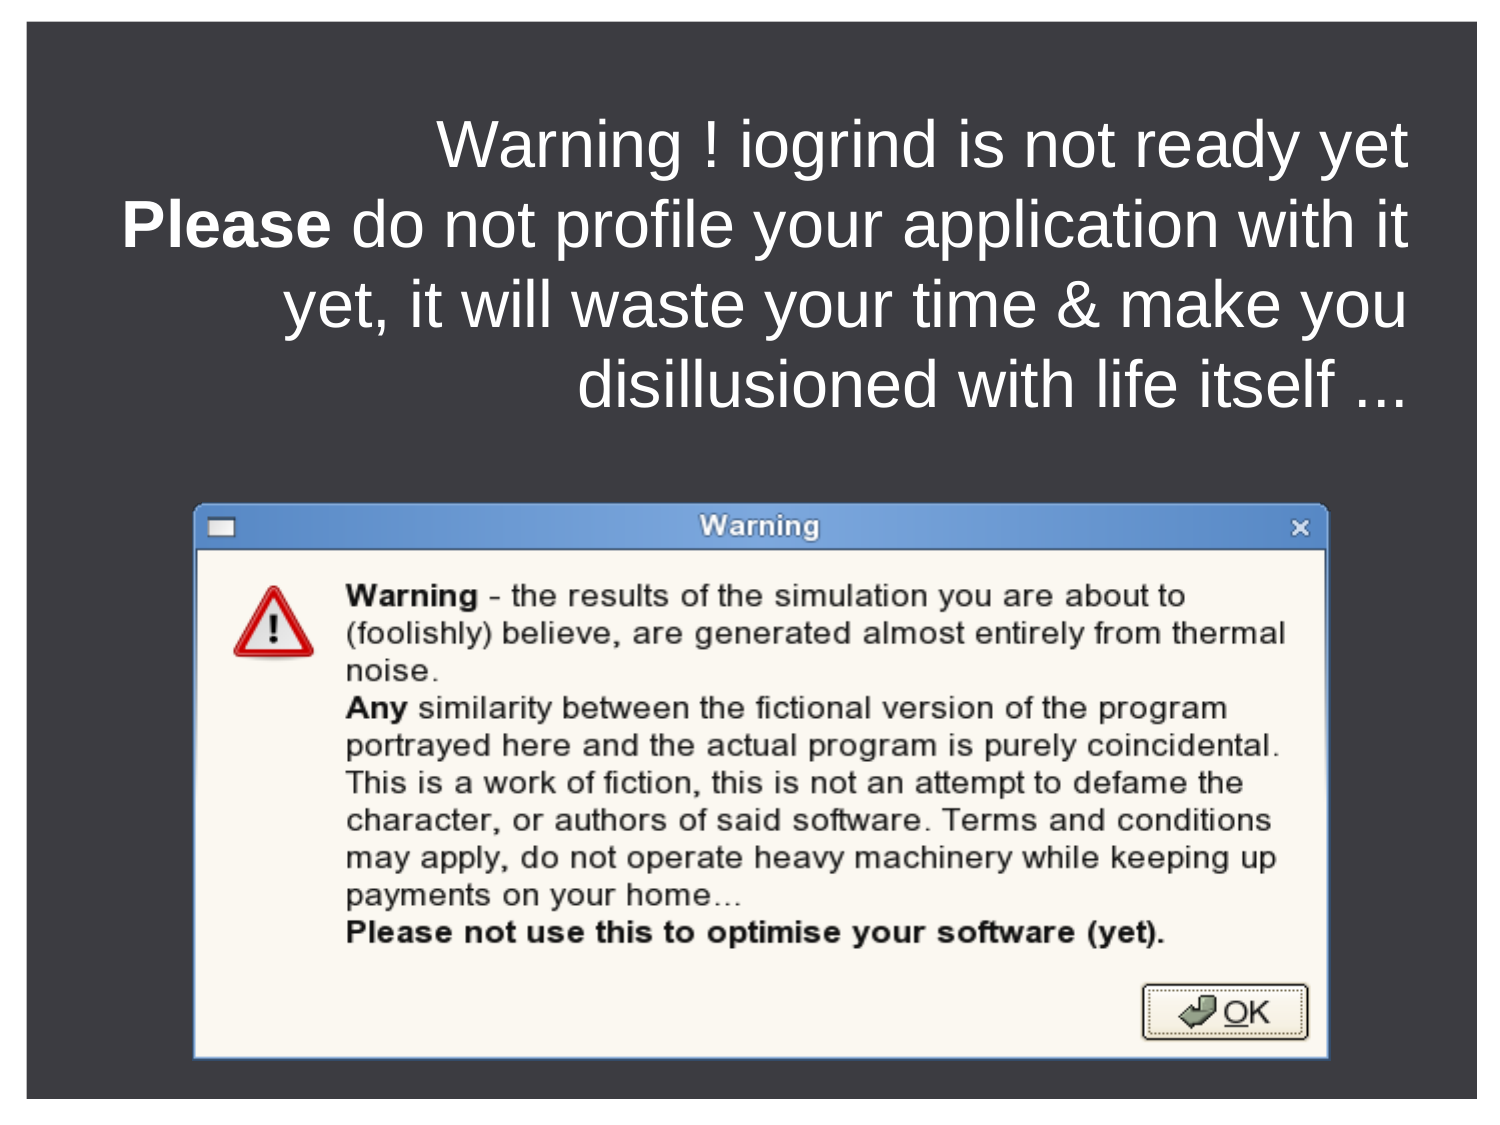

# Warning ! iogrind is not ready yet Please do not profile your application with it yet, it will waste your time & make you disillusioned with life itself ...